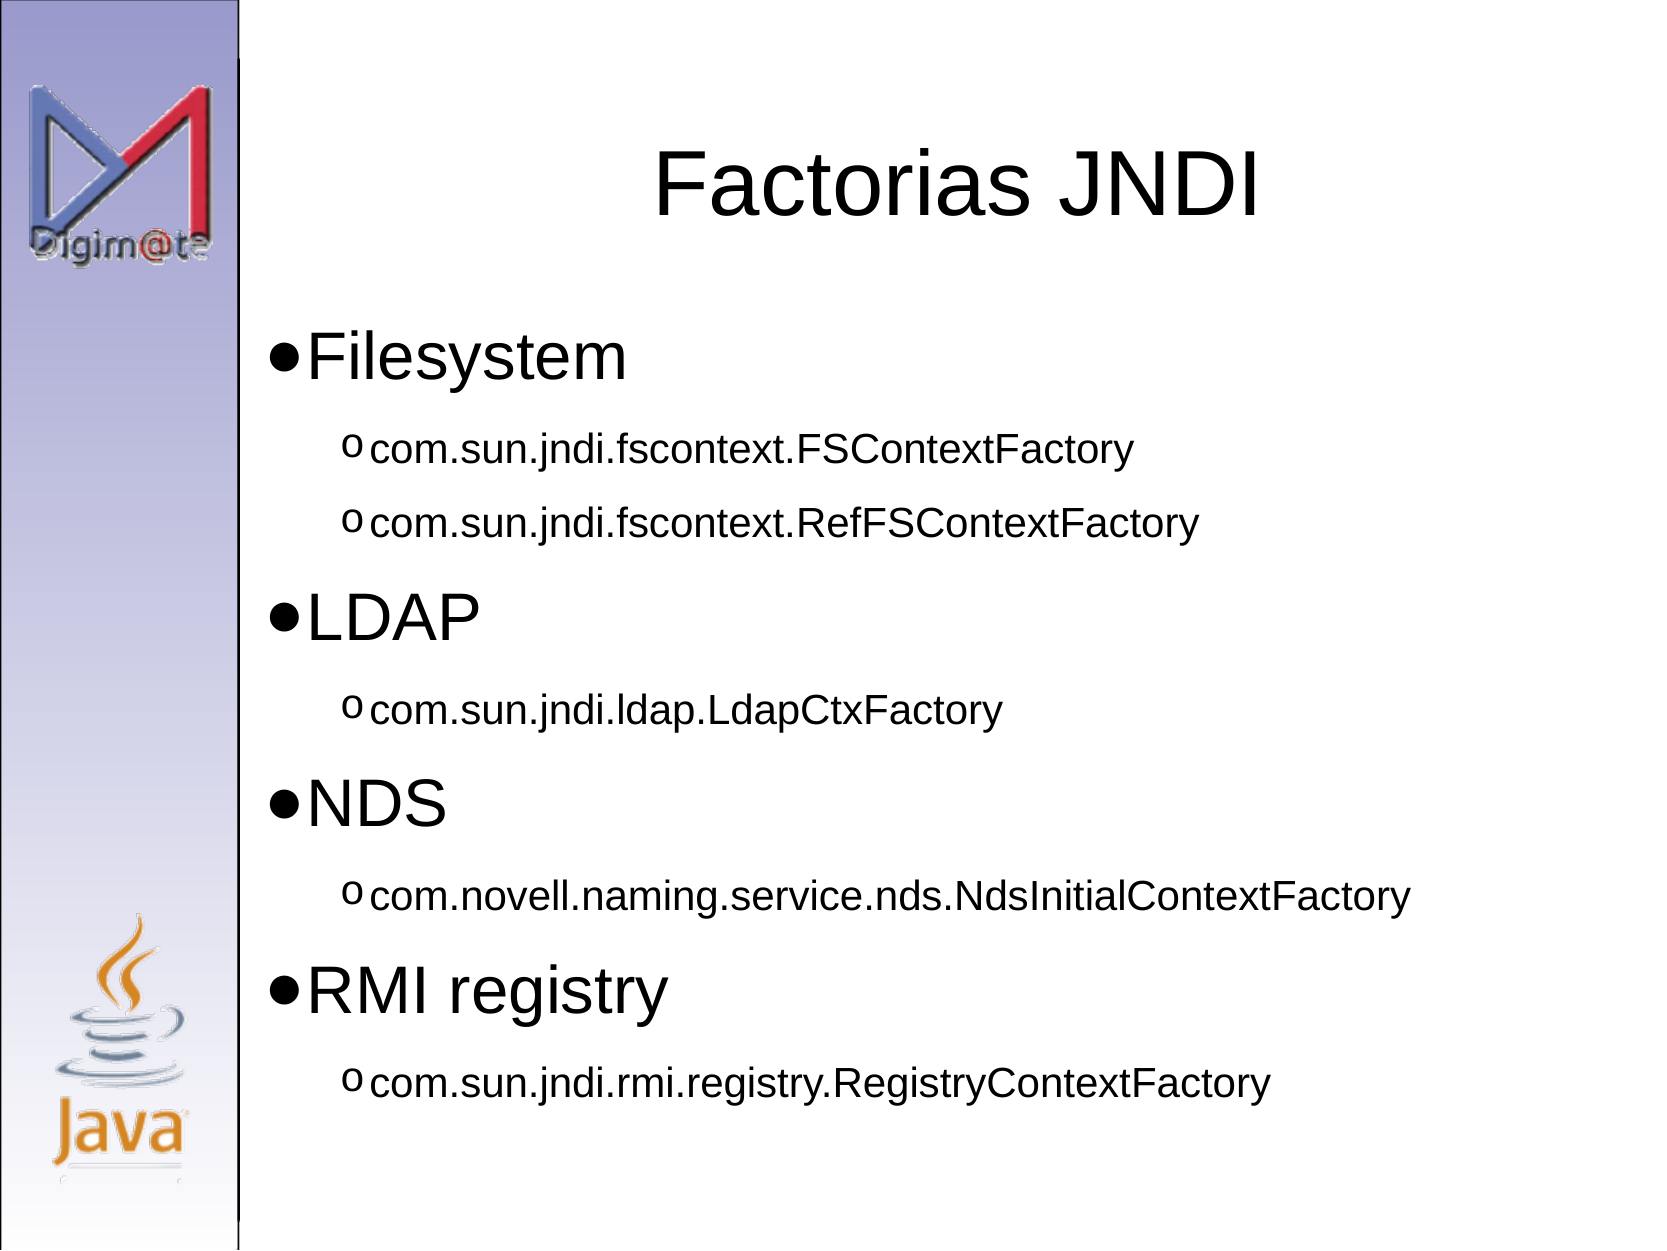

# Factorias JNDI
Filesystem
com.sun.jndi.fscontext.FSContextFactory
com.sun.jndi.fscontext.RefFSContextFactory
LDAP
com.sun.jndi.ldap.LdapCtxFactory
NDS
com.novell.naming.service.nds.NdsInitialContextFactory
RMI registry
com.sun.jndi.rmi.registry.RegistryContextFactory